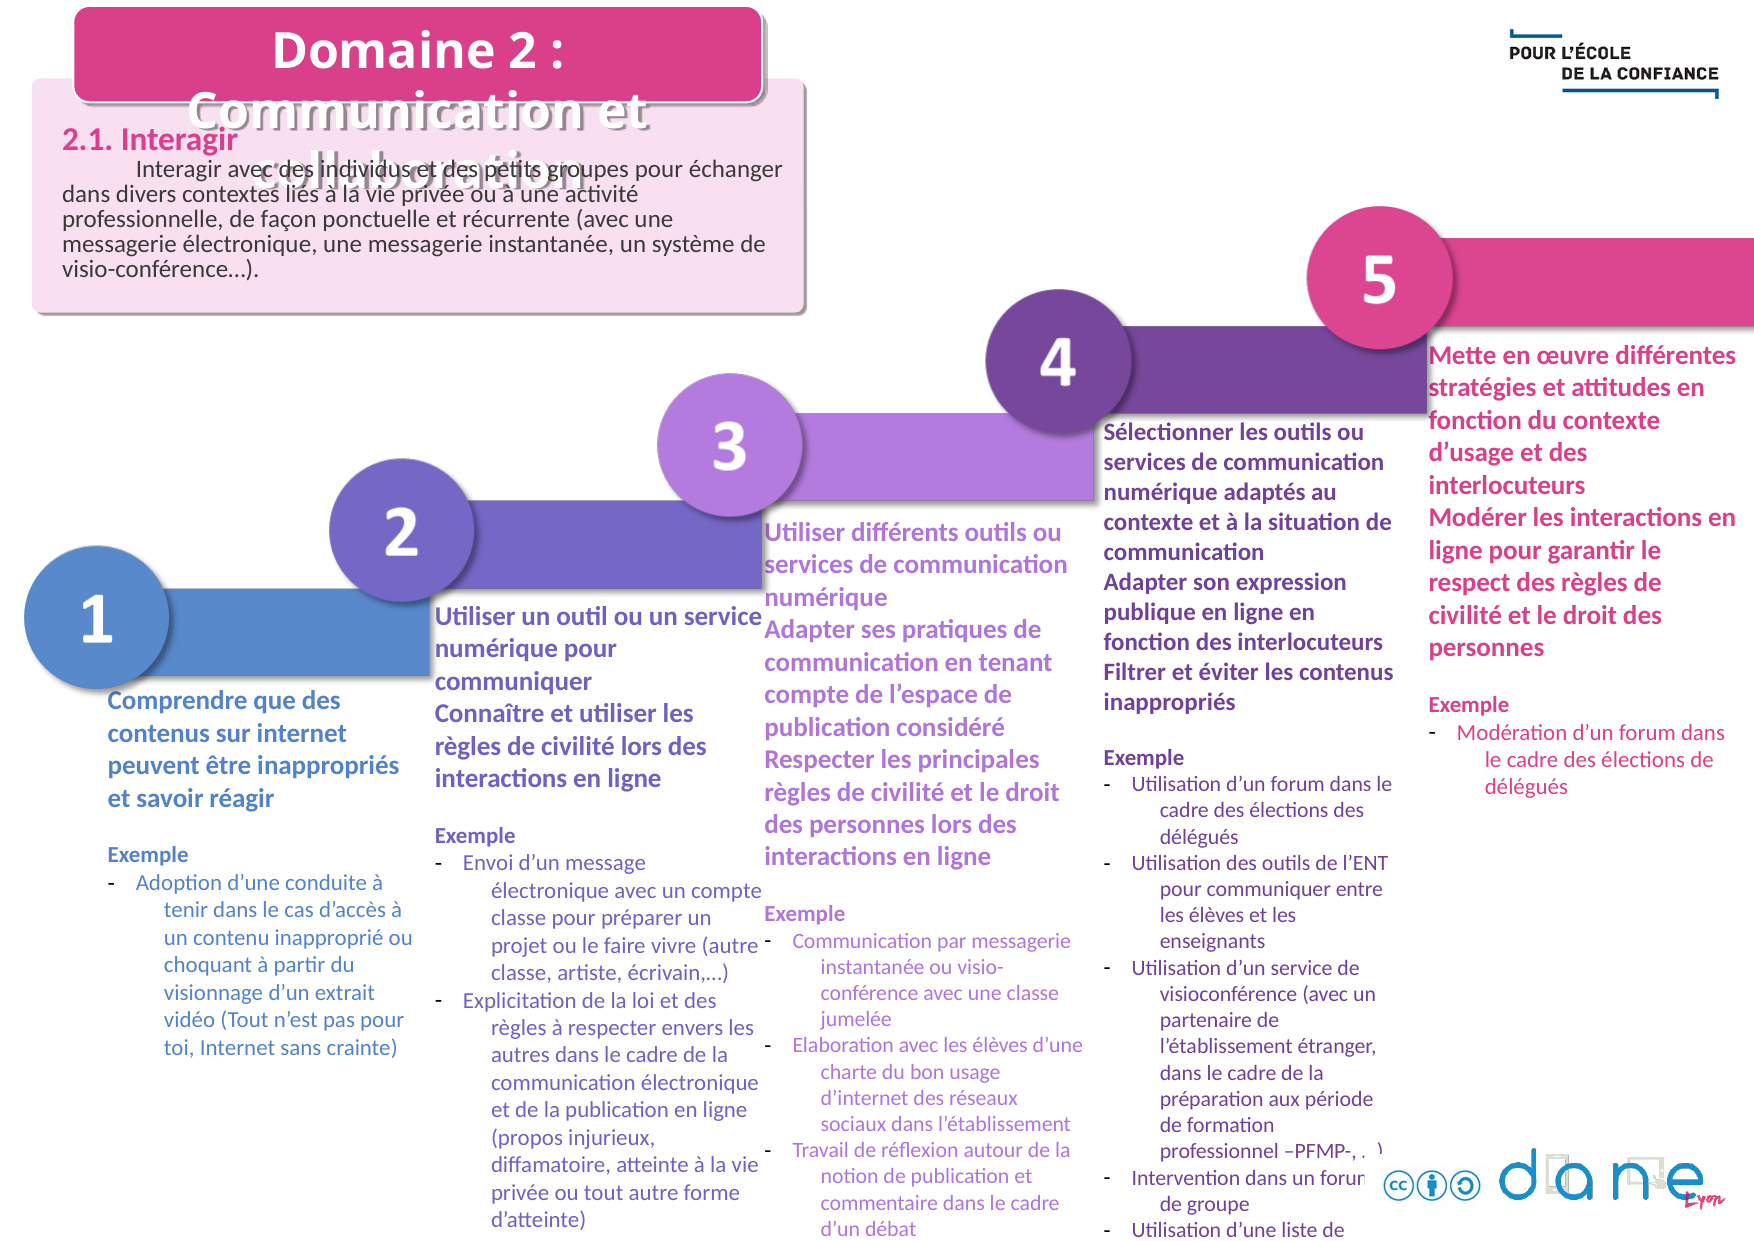

Domaine 2 : Communication et collaboration
2.1. Interagir
	Interagir avec des individus et des petits groupes pour échanger dans divers contextes liés à la vie privée ou à une activité professionnelle, de façon ponctuelle et récurrente (avec une messagerie électronique, une messagerie instantanée, un système de visio-conférence…).
Mette en œuvre différentes stratégies et attitudes en fonction du contexte d’usage et des interlocuteurs
Modérer les interactions en ligne pour garantir le respect des règles de civilité et le droit des personnes
Exemple
Modération d’un forum dans le cadre des élections de délégués
Sélectionner les outils ou services de communication numérique adaptés au contexte et à la situation de communication
Adapter son expression publique en ligne en fonction des interlocuteurs
Filtrer et éviter les contenus inappropriés
Exemple
Utilisation d’un forum dans le cadre des élections des délégués
Utilisation des outils de l’ENT pour communiquer entre les élèves et les enseignants
Utilisation d’un service de visioconférence (avec un partenaire de l’établissement étranger, dans le cadre de la préparation aux période de formation professionnel –PFMP-, …)
Intervention dans un forum de groupe
Utilisation d’une liste de diffusion
Utiliser différents outils ou services de communication numérique
Adapter ses pratiques de communication en tenant compte de l’espace de publication considéré
Respecter les principales règles de civilité et le droit des personnes lors des interactions en ligne
Exemple
Communication par messagerie instantanée ou visio-conférence avec une classe jumelée
Elaboration avec les élèves d’une charte du bon usage d’internet des réseaux sociaux dans l’établissement
Travail de réflexion autour de la notion de publication et commentaire dans le cadre d’un débat
Utiliser un outil ou un service numérique pour communiquer
Connaître et utiliser les règles de civilité lors des interactions en ligne
Exemple
Envoi d’un message électronique avec un compte classe pour préparer un projet ou le faire vivre (autre classe, artiste, écrivain,…)
Explicitation de la loi et des règles à respecter envers les autres dans le cadre de la communication électronique et de la publication en ligne (propos injurieux, diffamatoire, atteinte à la vie privée ou tout autre forme d’atteinte)
Comprendre que des contenus sur internet peuvent être inappropriés et savoir réagir
Exemple
Adoption d’une conduite à tenir dans le cas d’accès à un contenu inapproprié ou choquant à partir du visionnage d’un extrait vidéo (Tout n’est pas pour toi, Internet sans crainte)